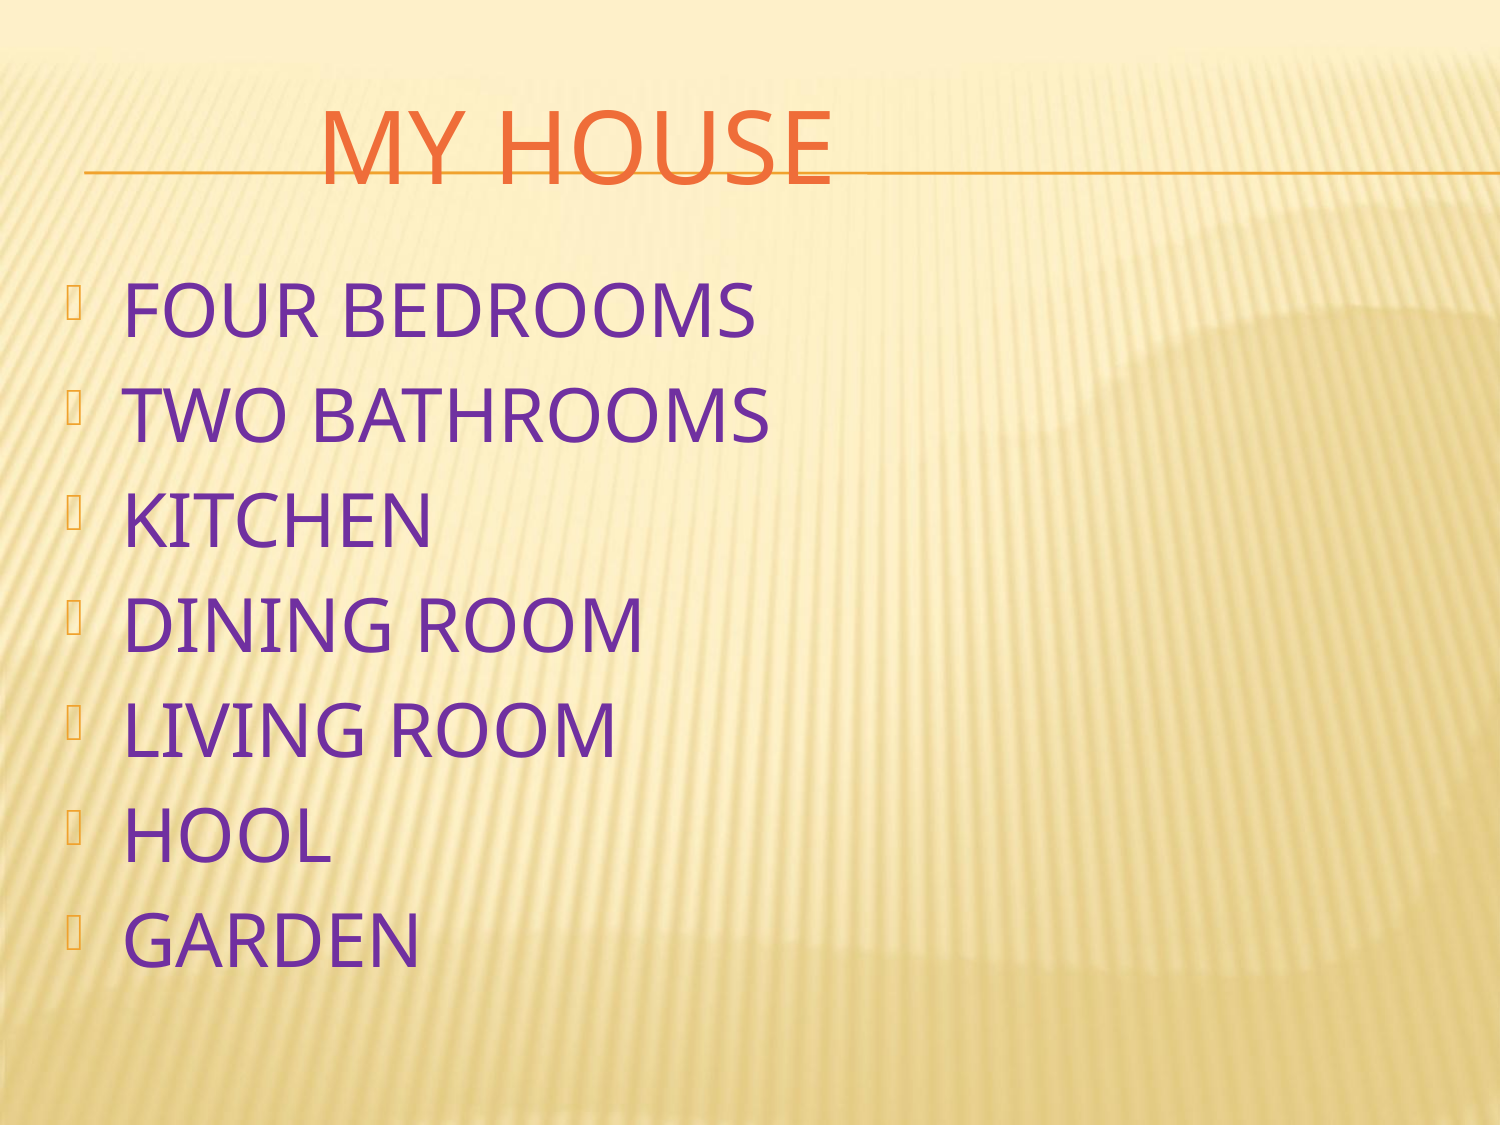

# MY HOUSE
FOUR BEDROOMS
TWO BATHROOMS
KITCHEN
DINING ROOM
LIVING ROOM
HOOL
GARDEN